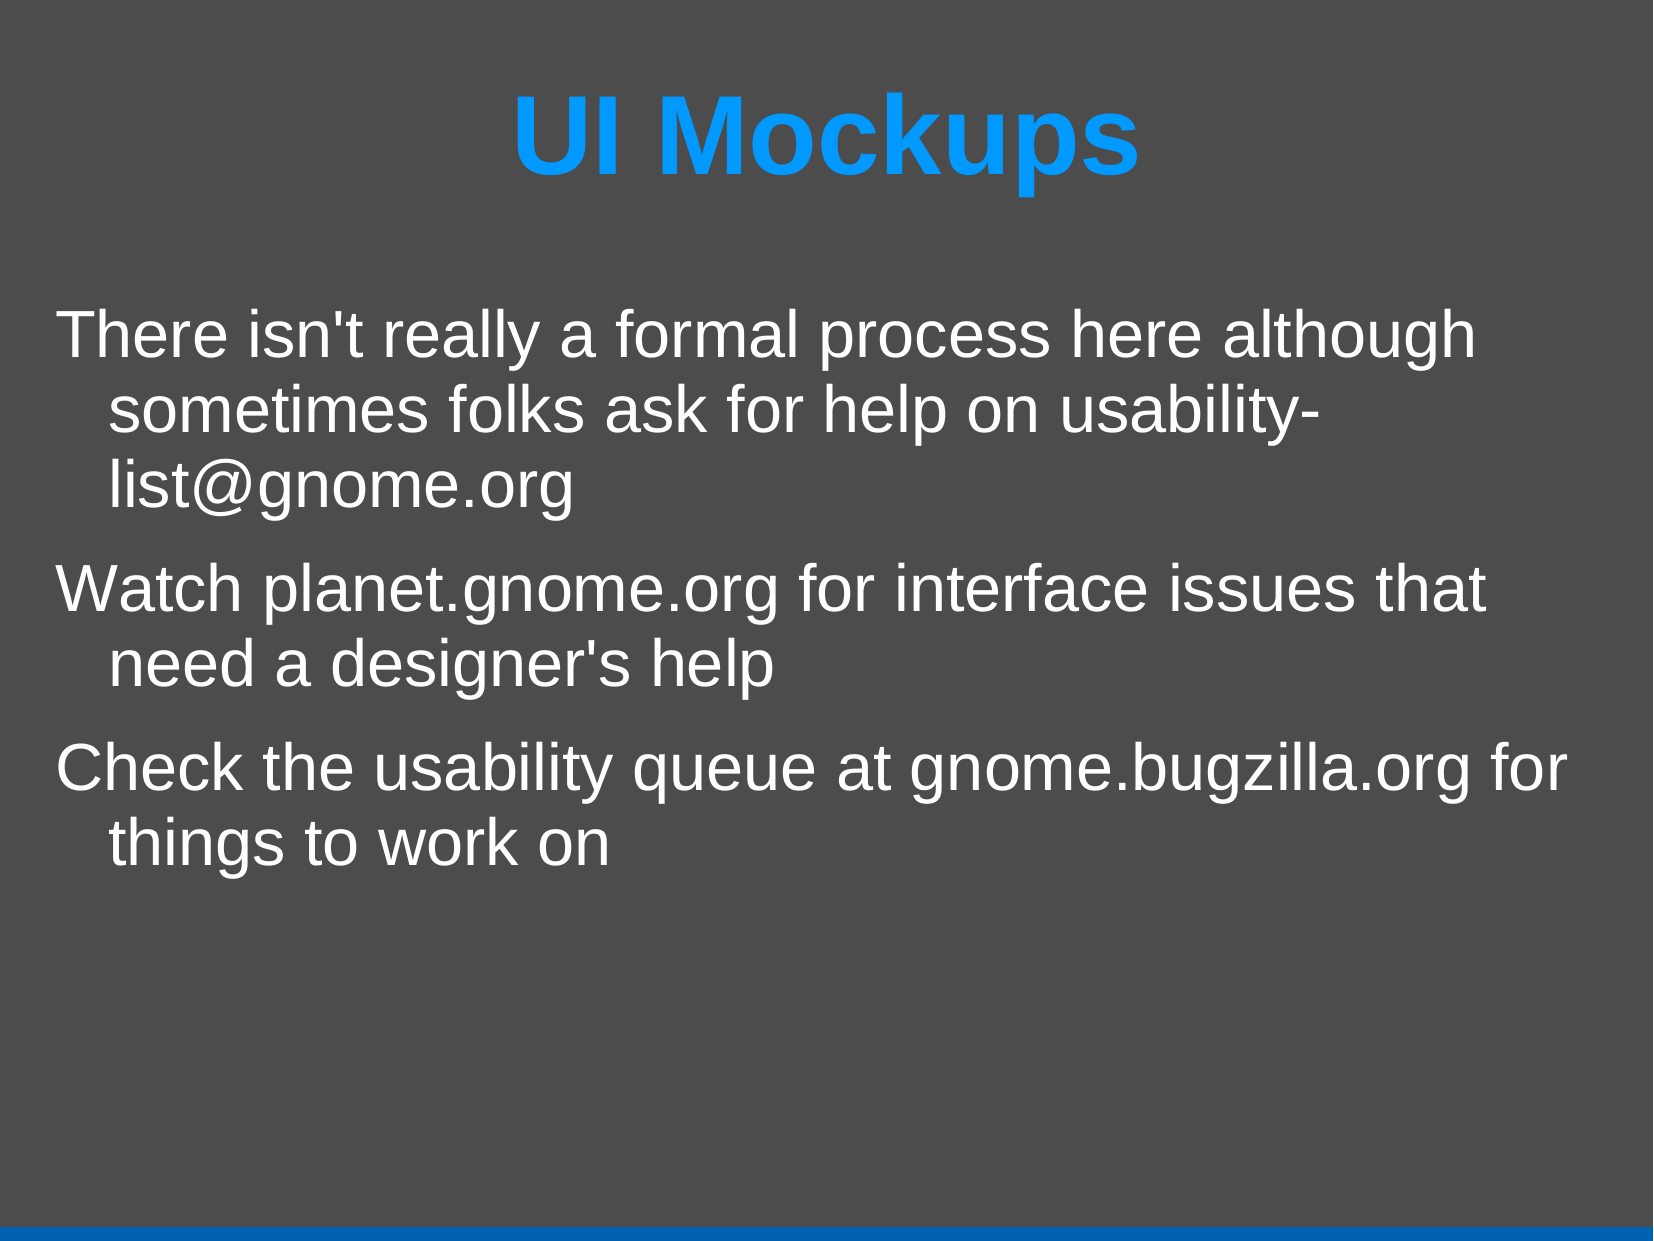

# UI Mockups
There isn't really a formal process here although sometimes folks ask for help on usability-list@gnome.org
Watch planet.gnome.org for interface issues that need a designer's help
Check the usability queue at gnome.bugzilla.org for things to work on